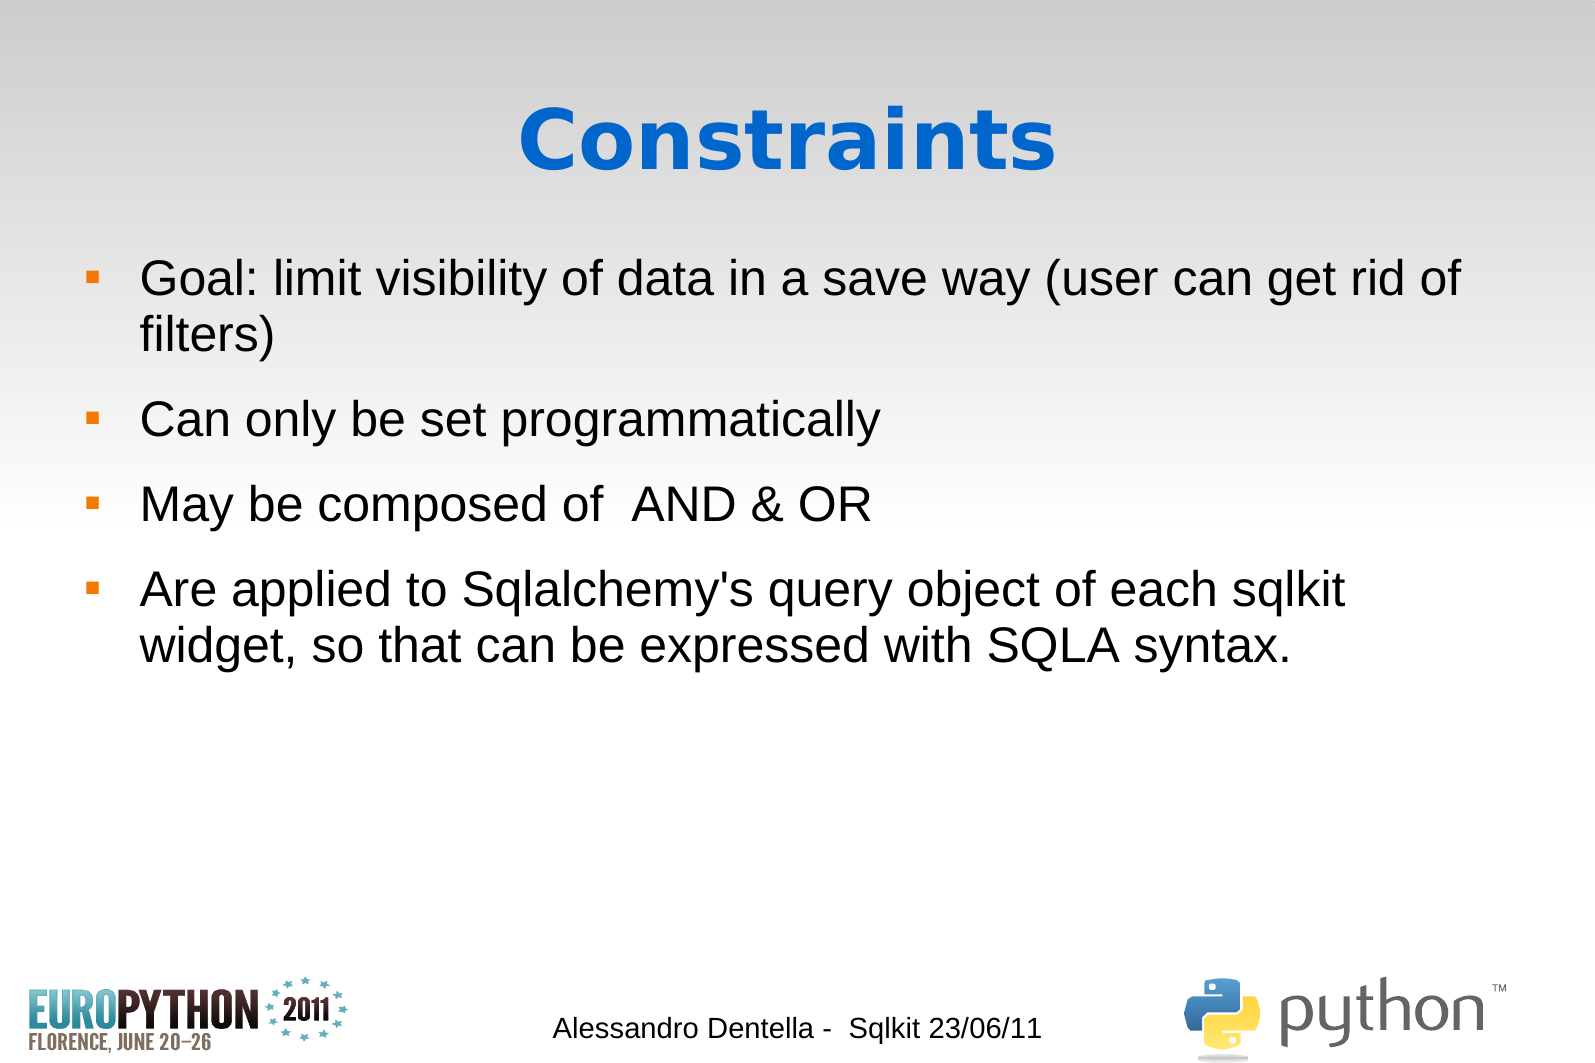

# Constraints
Goal: limit visibility of data in a save way (user can get rid of filters)
Can only be set programmatically
May be composed of AND & OR
Are applied to Sqlalchemy's query object of each sqlkit widget, so that can be expressed with SQLA syntax.